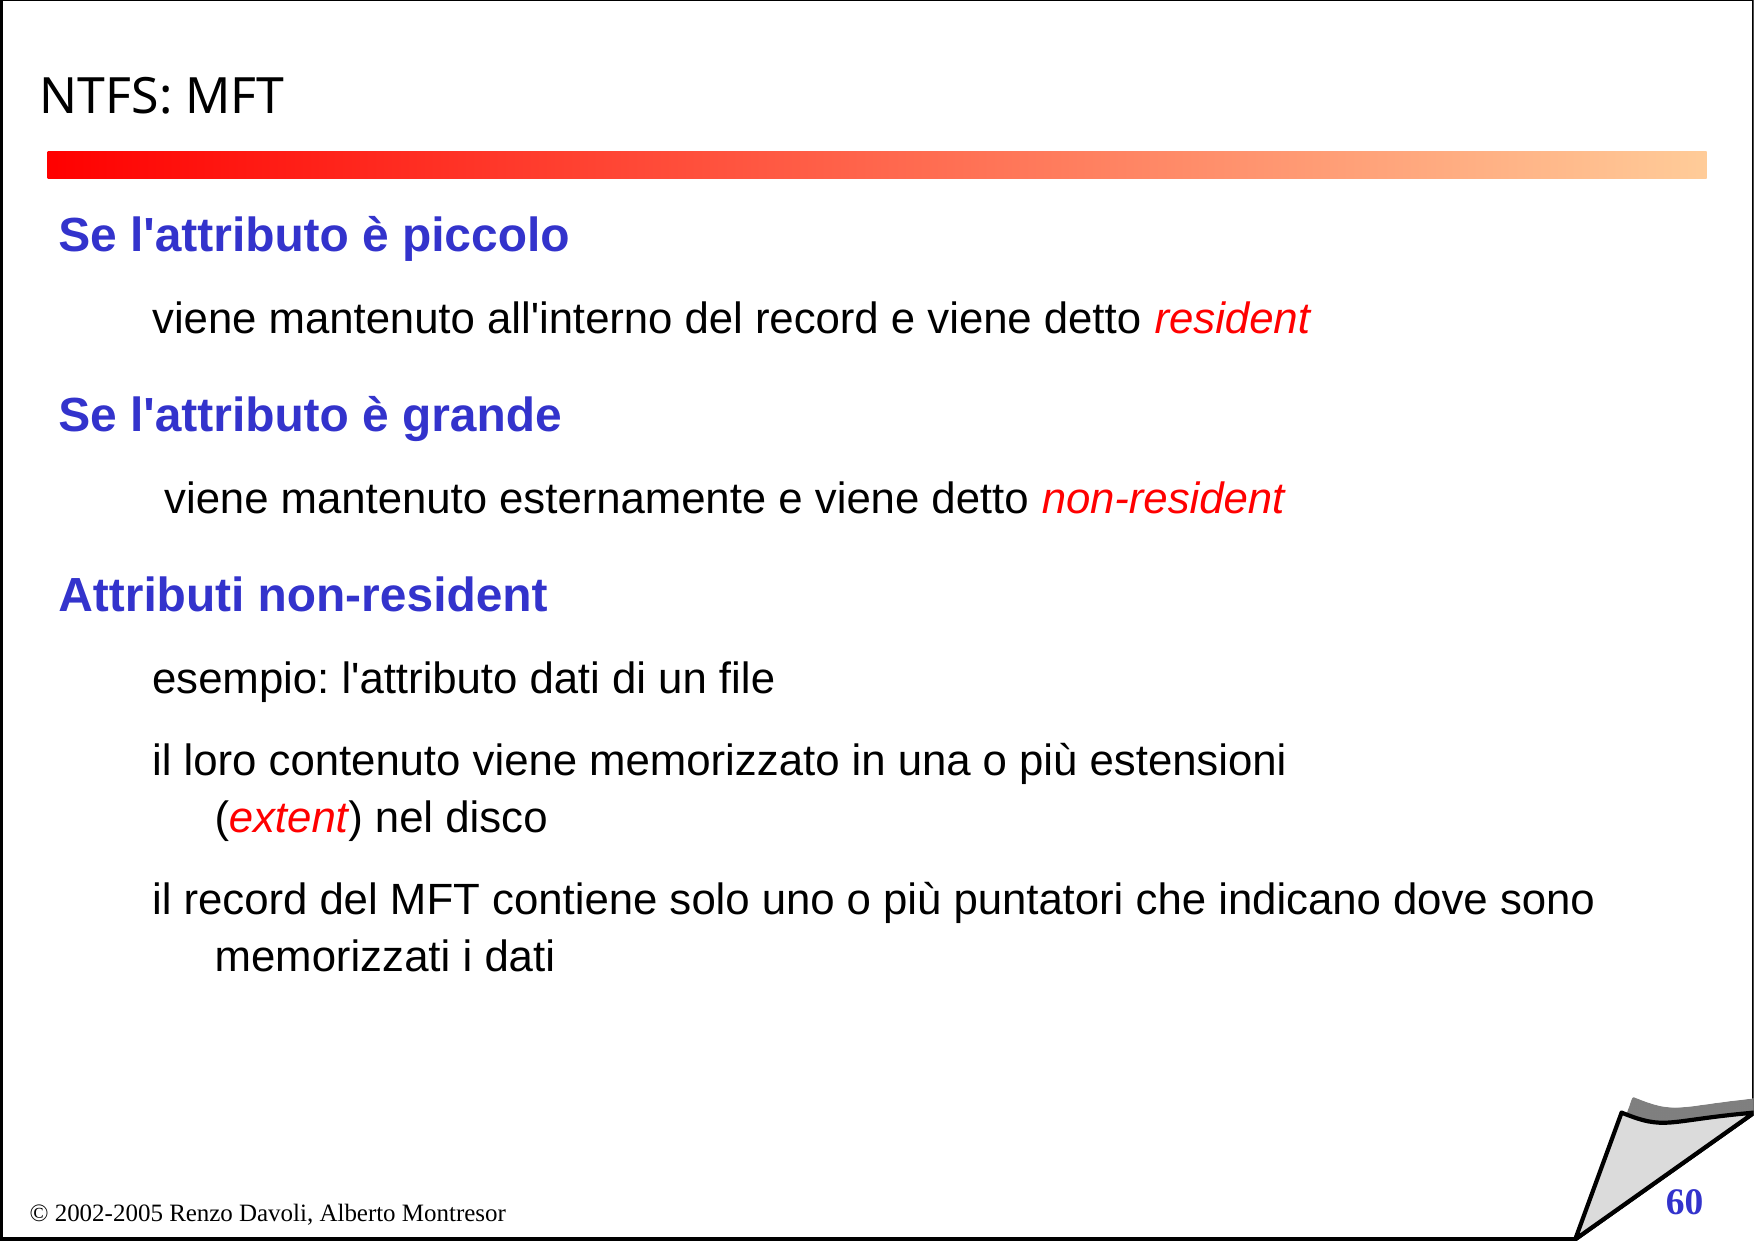

# NTFS: MFT
Se l'attributo è piccolo
viene mantenuto all'interno del record e viene detto resident
Se l'attributo è grande
 viene mantenuto esternamente e viene detto non-resident
Attributi non-resident
esempio: l'attributo dati di un file
il loro contenuto viene memorizzato in una o più estensioni
(extent) nel disco
il record del MFT contiene solo uno o più puntatori che indicano dove sono memorizzati i dati